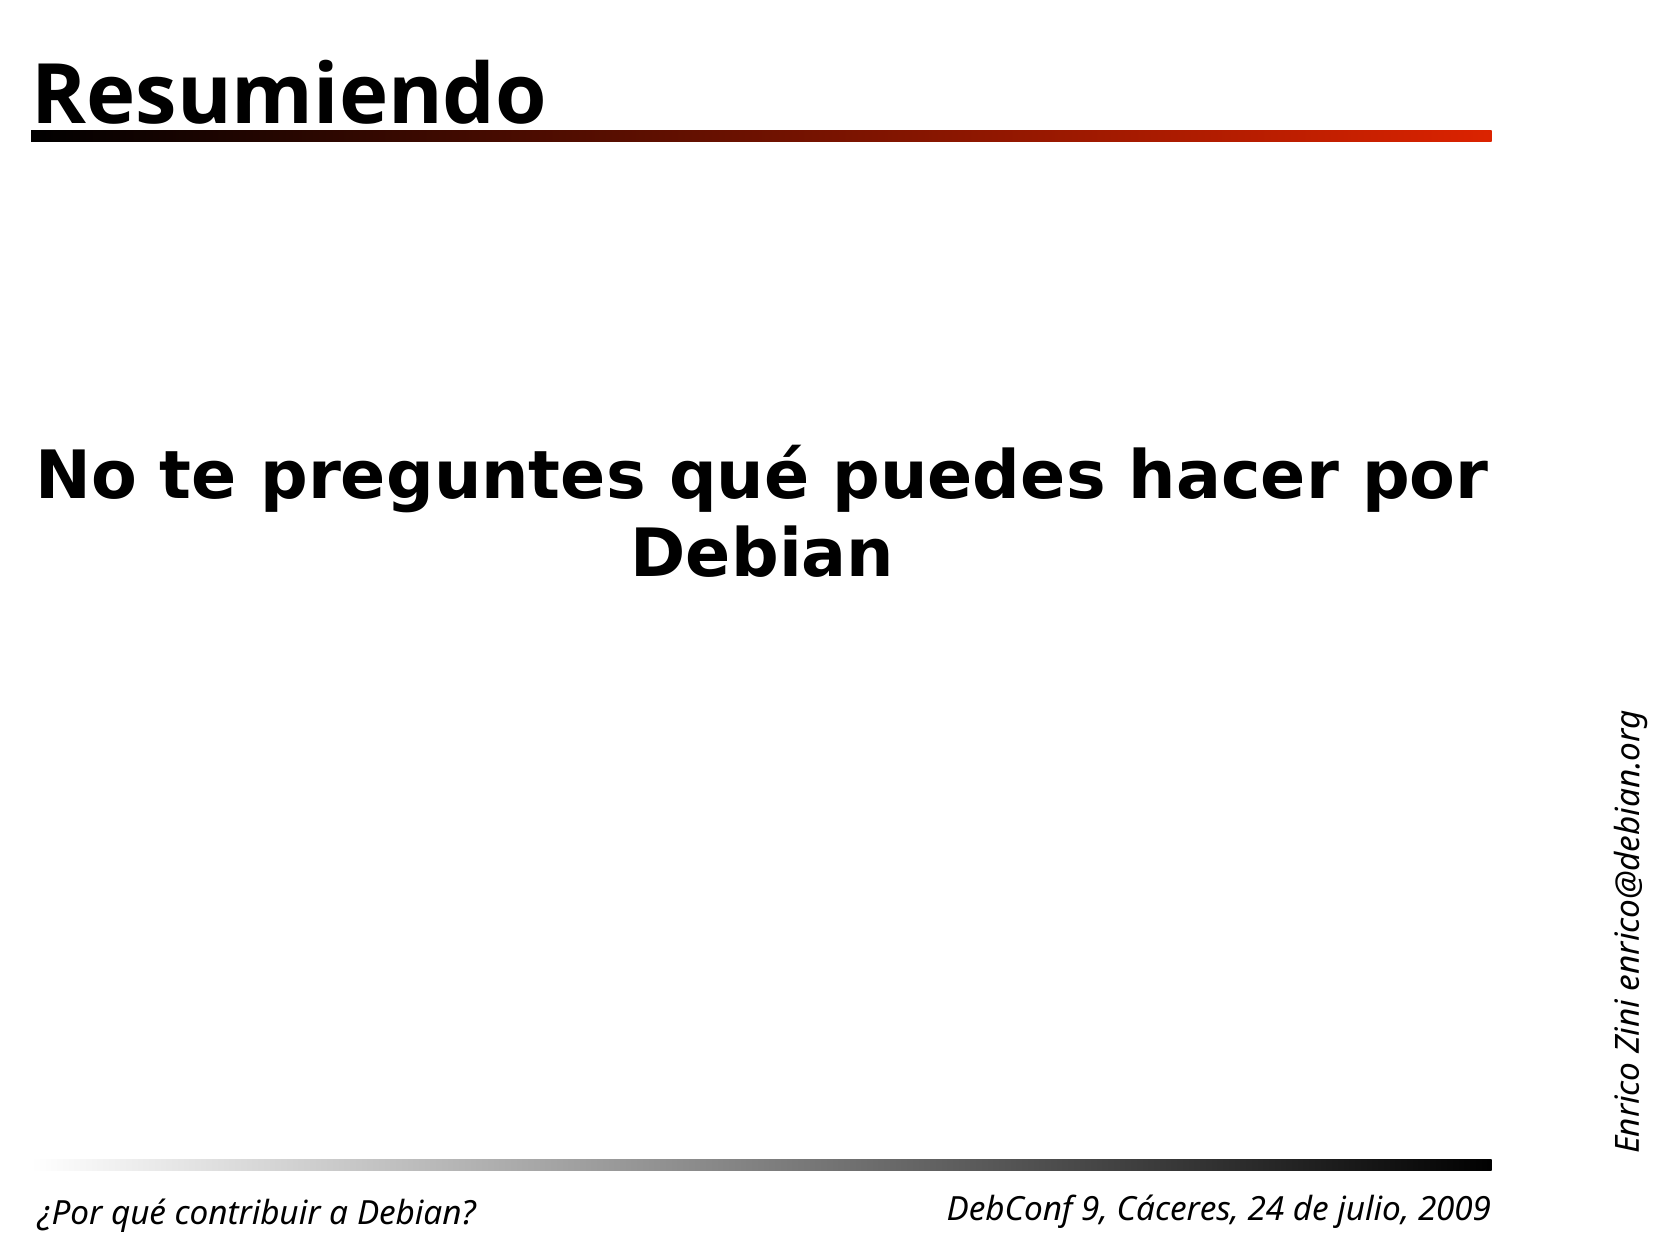

Resumiendo
No te preguntes qué puedes hacer por Debian